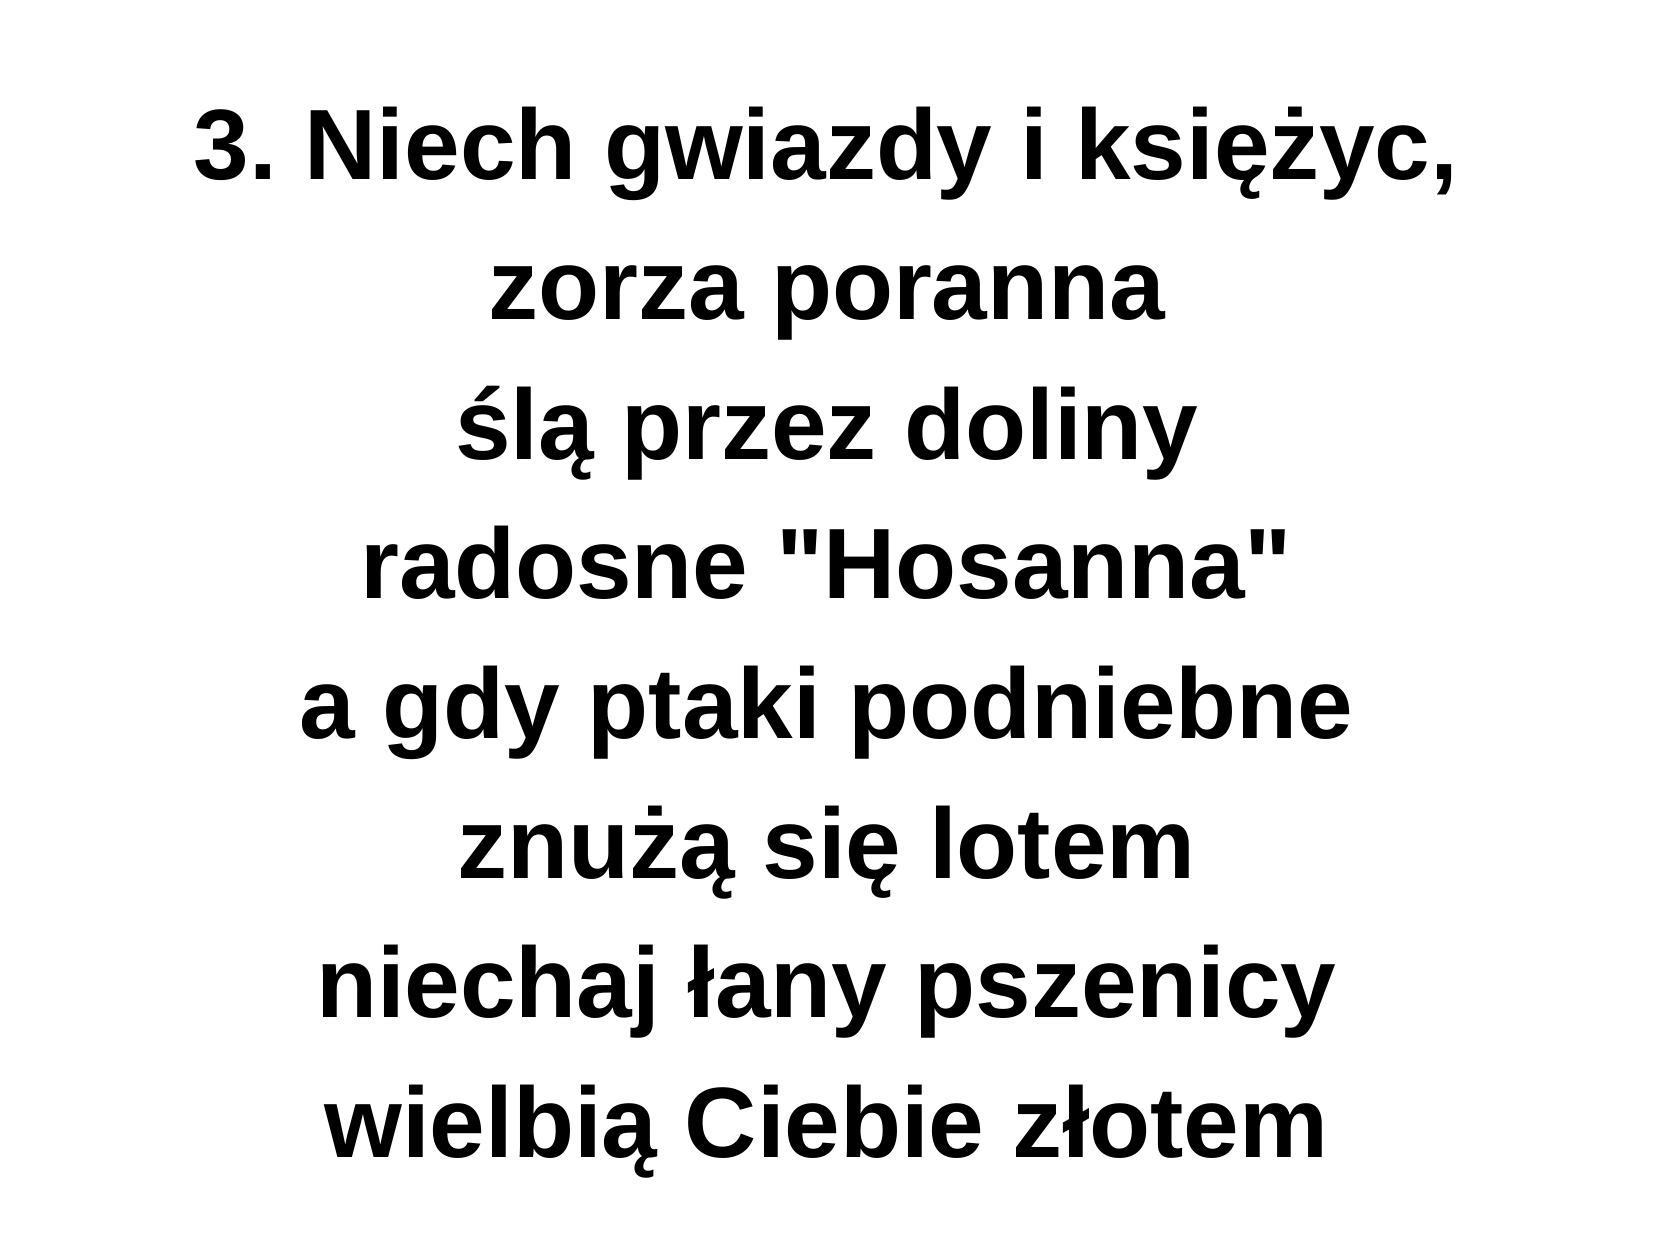

# 3. Niech gwiazdy i księżyc,
zorza poranna
ślą przez doliny
radosne "Hosanna"
a gdy ptaki podniebne
znużą się lotem
niechaj łany pszenicy
wielbią Ciebie złotem